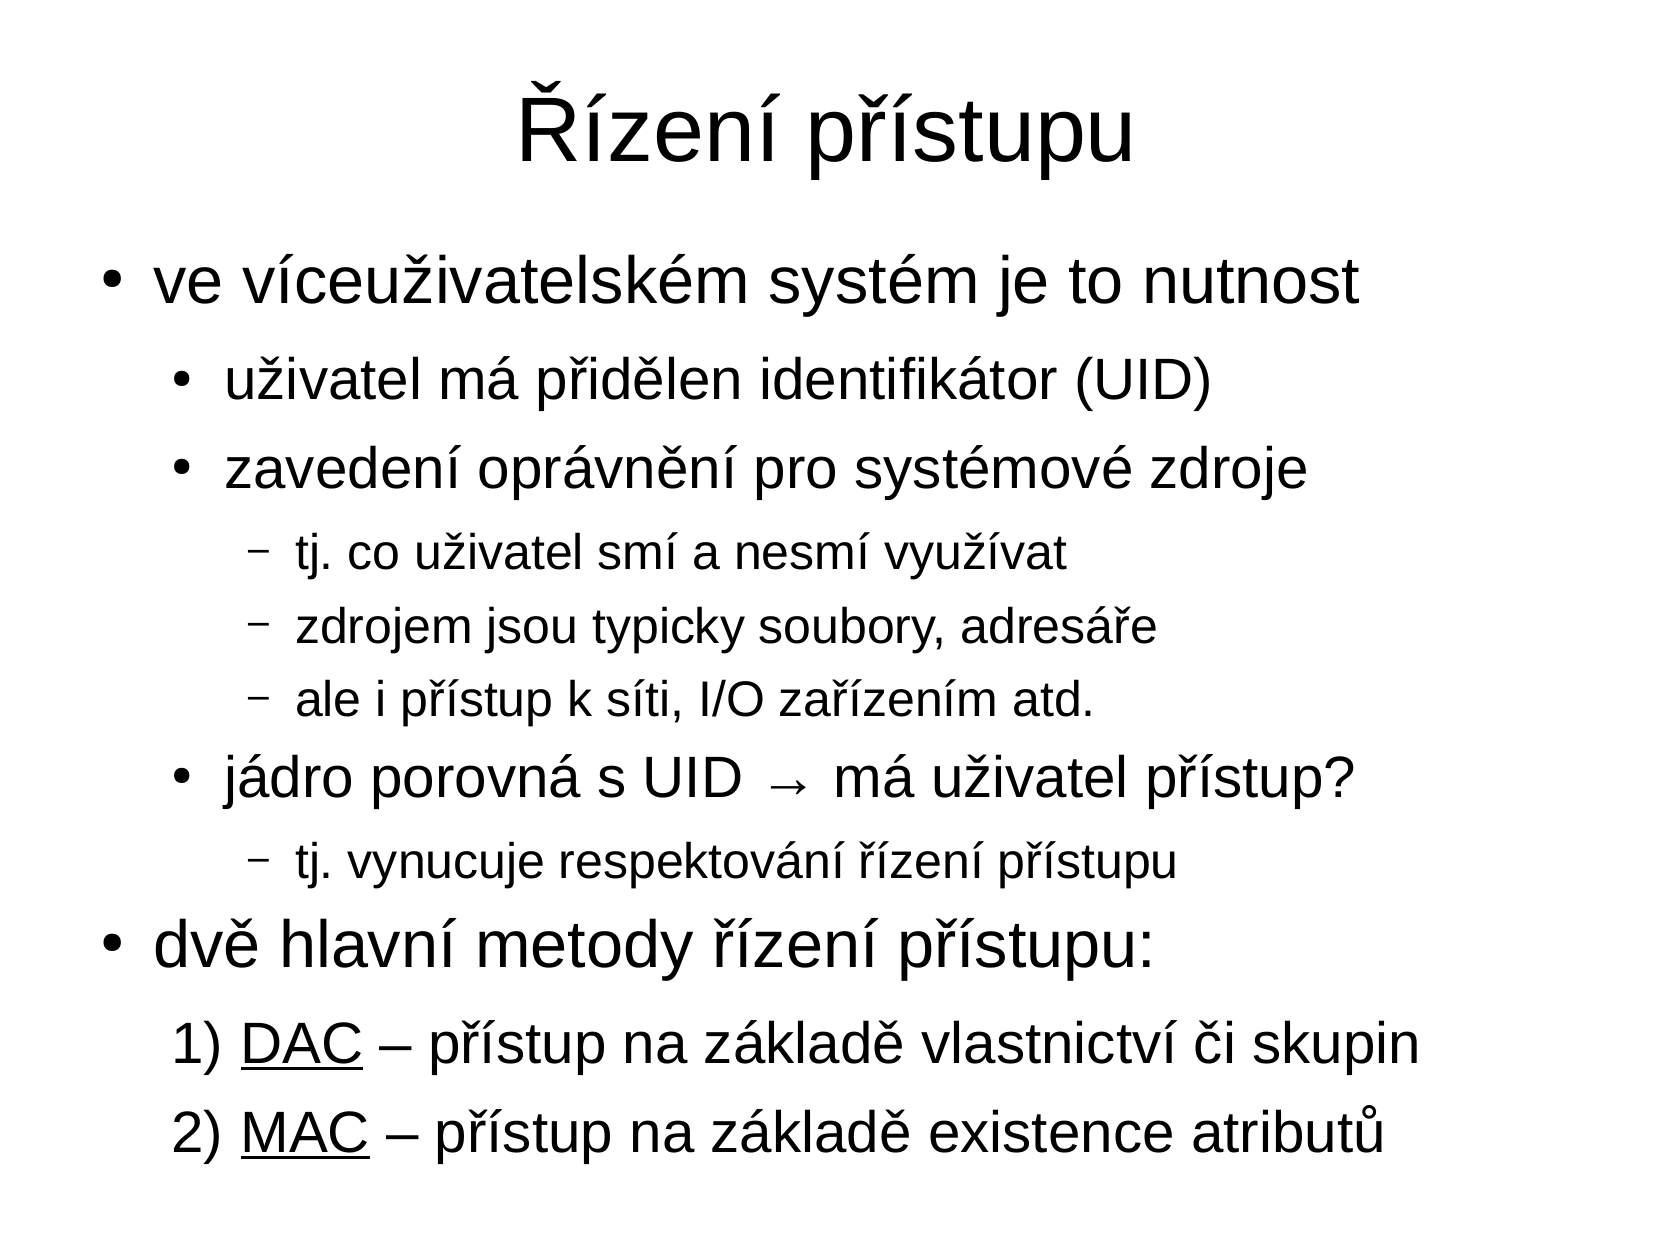

# Řízení přístupu
ve víceuživatelském systém je to nutnost
uživatel má přidělen identifikátor (UID)
zavedení oprávnění pro systémové zdroje
tj. co uživatel smí a nesmí využívat
zdrojem jsou typicky soubory, adresáře
ale i přístup k síti, I/O zařízením atd.
jádro porovná s UID → má uživatel přístup?
tj. vynucuje respektování řízení přístupu
dvě hlavní metody řízení přístupu:
 DAC – přístup na základě vlastnictví či skupin
 MAC – přístup na základě existence atributů